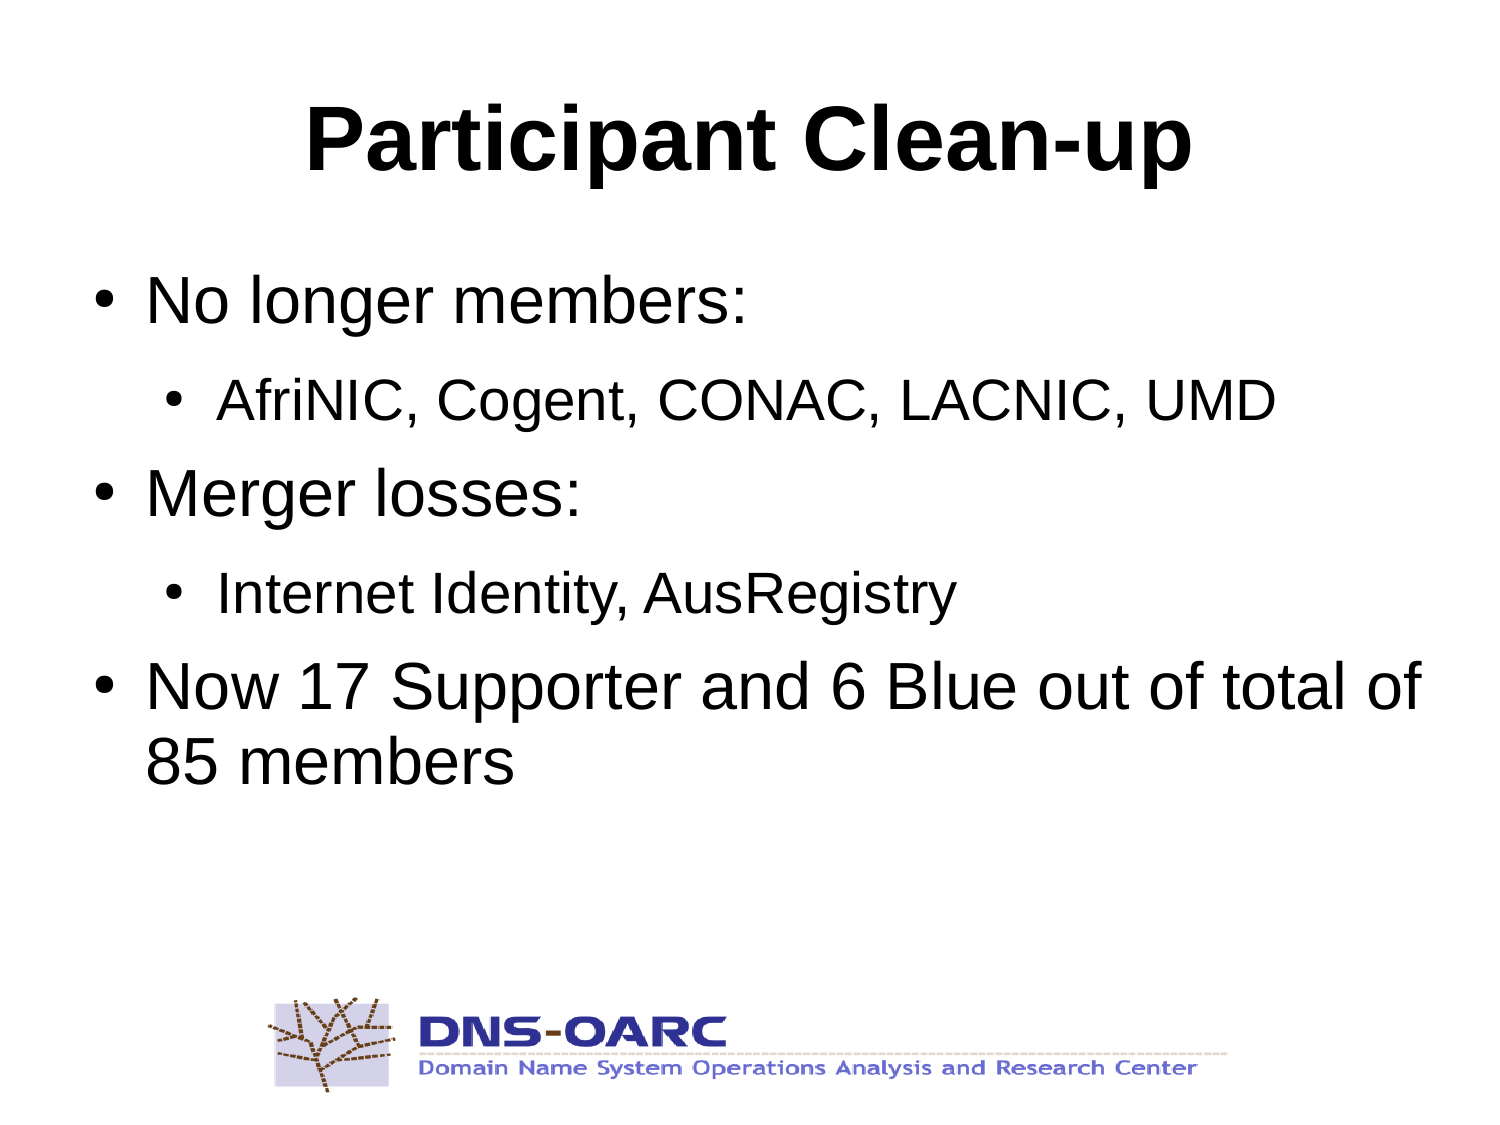

# Participant Clean-up
No longer members:
AfriNIC, Cogent, CONAC, LACNIC, UMD
Merger losses:
Internet Identity, AusRegistry
Now 17 Supporter and 6 Blue out of total of 85 members